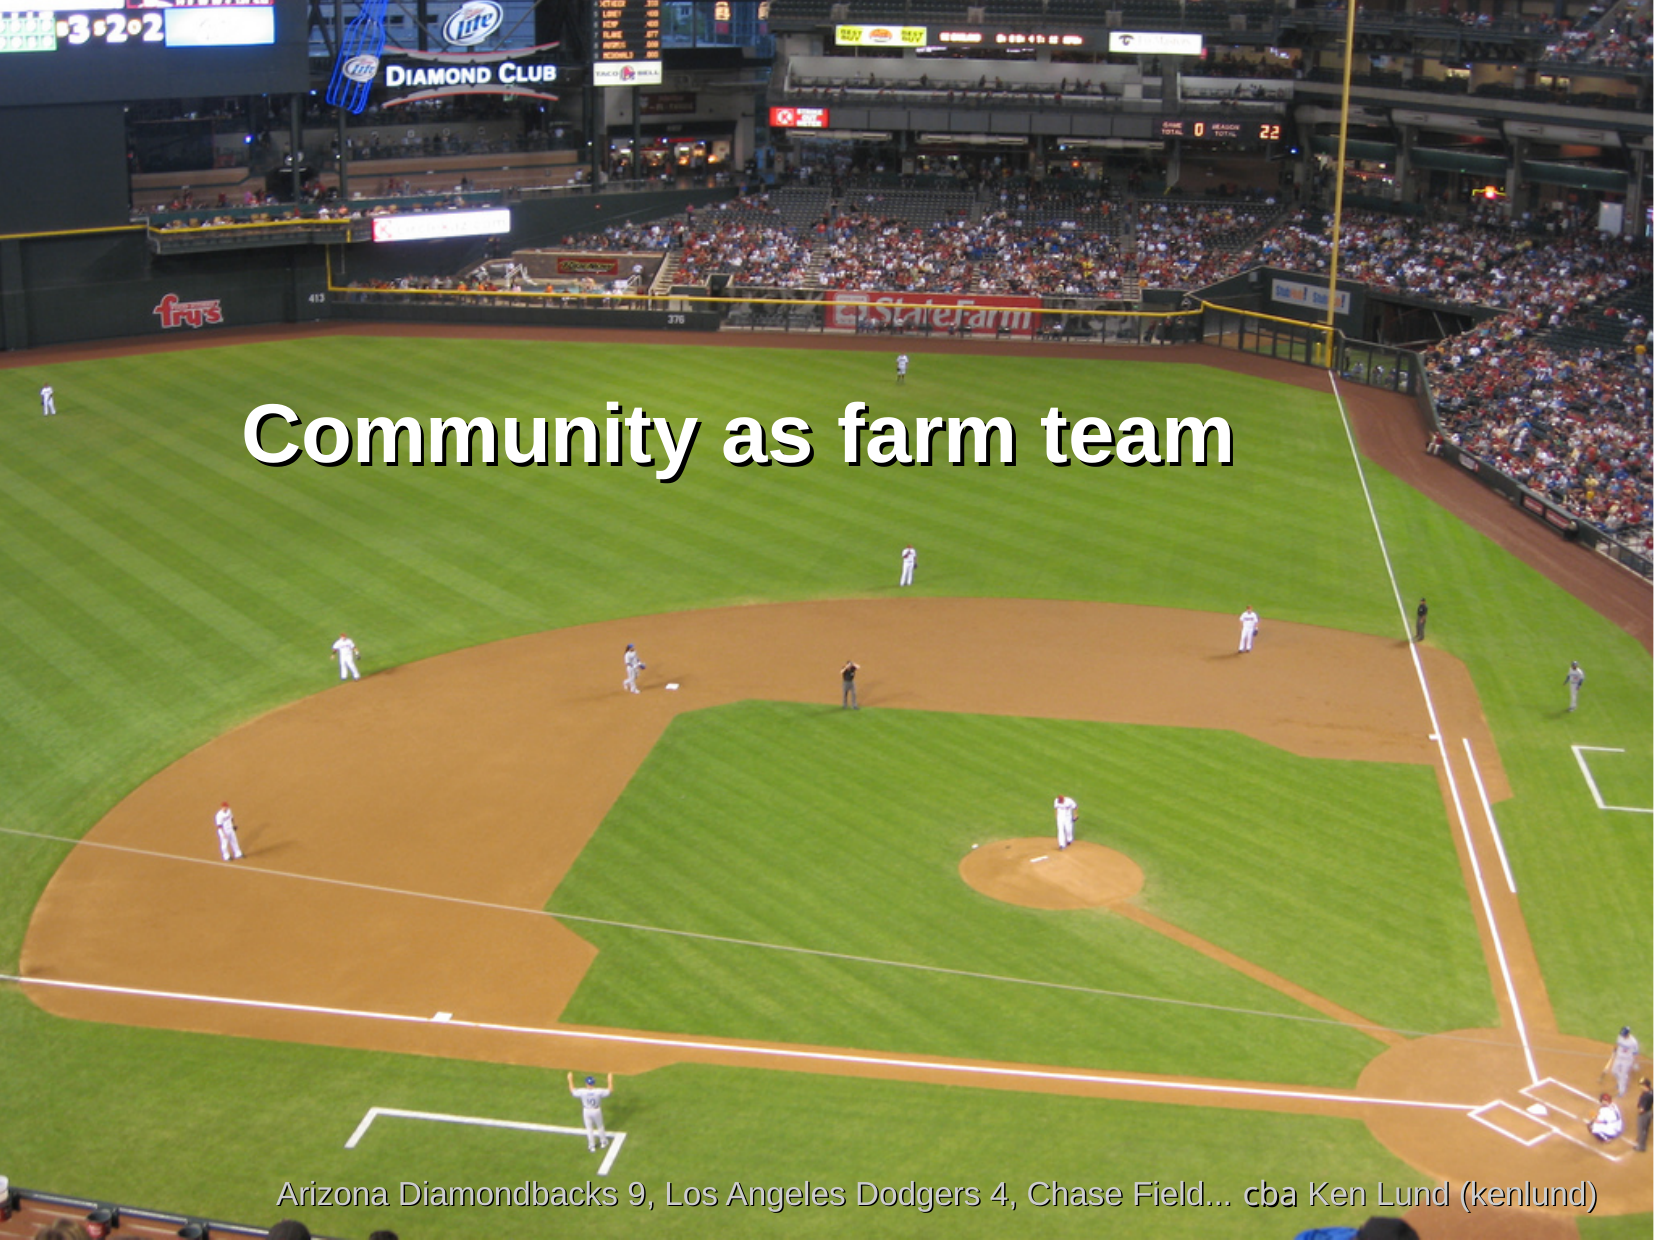

Community as farm team
Arizona Diamondbacks 9, Los Angeles Dodgers 4, Chase Field... cba Ken Lund (kenlund)